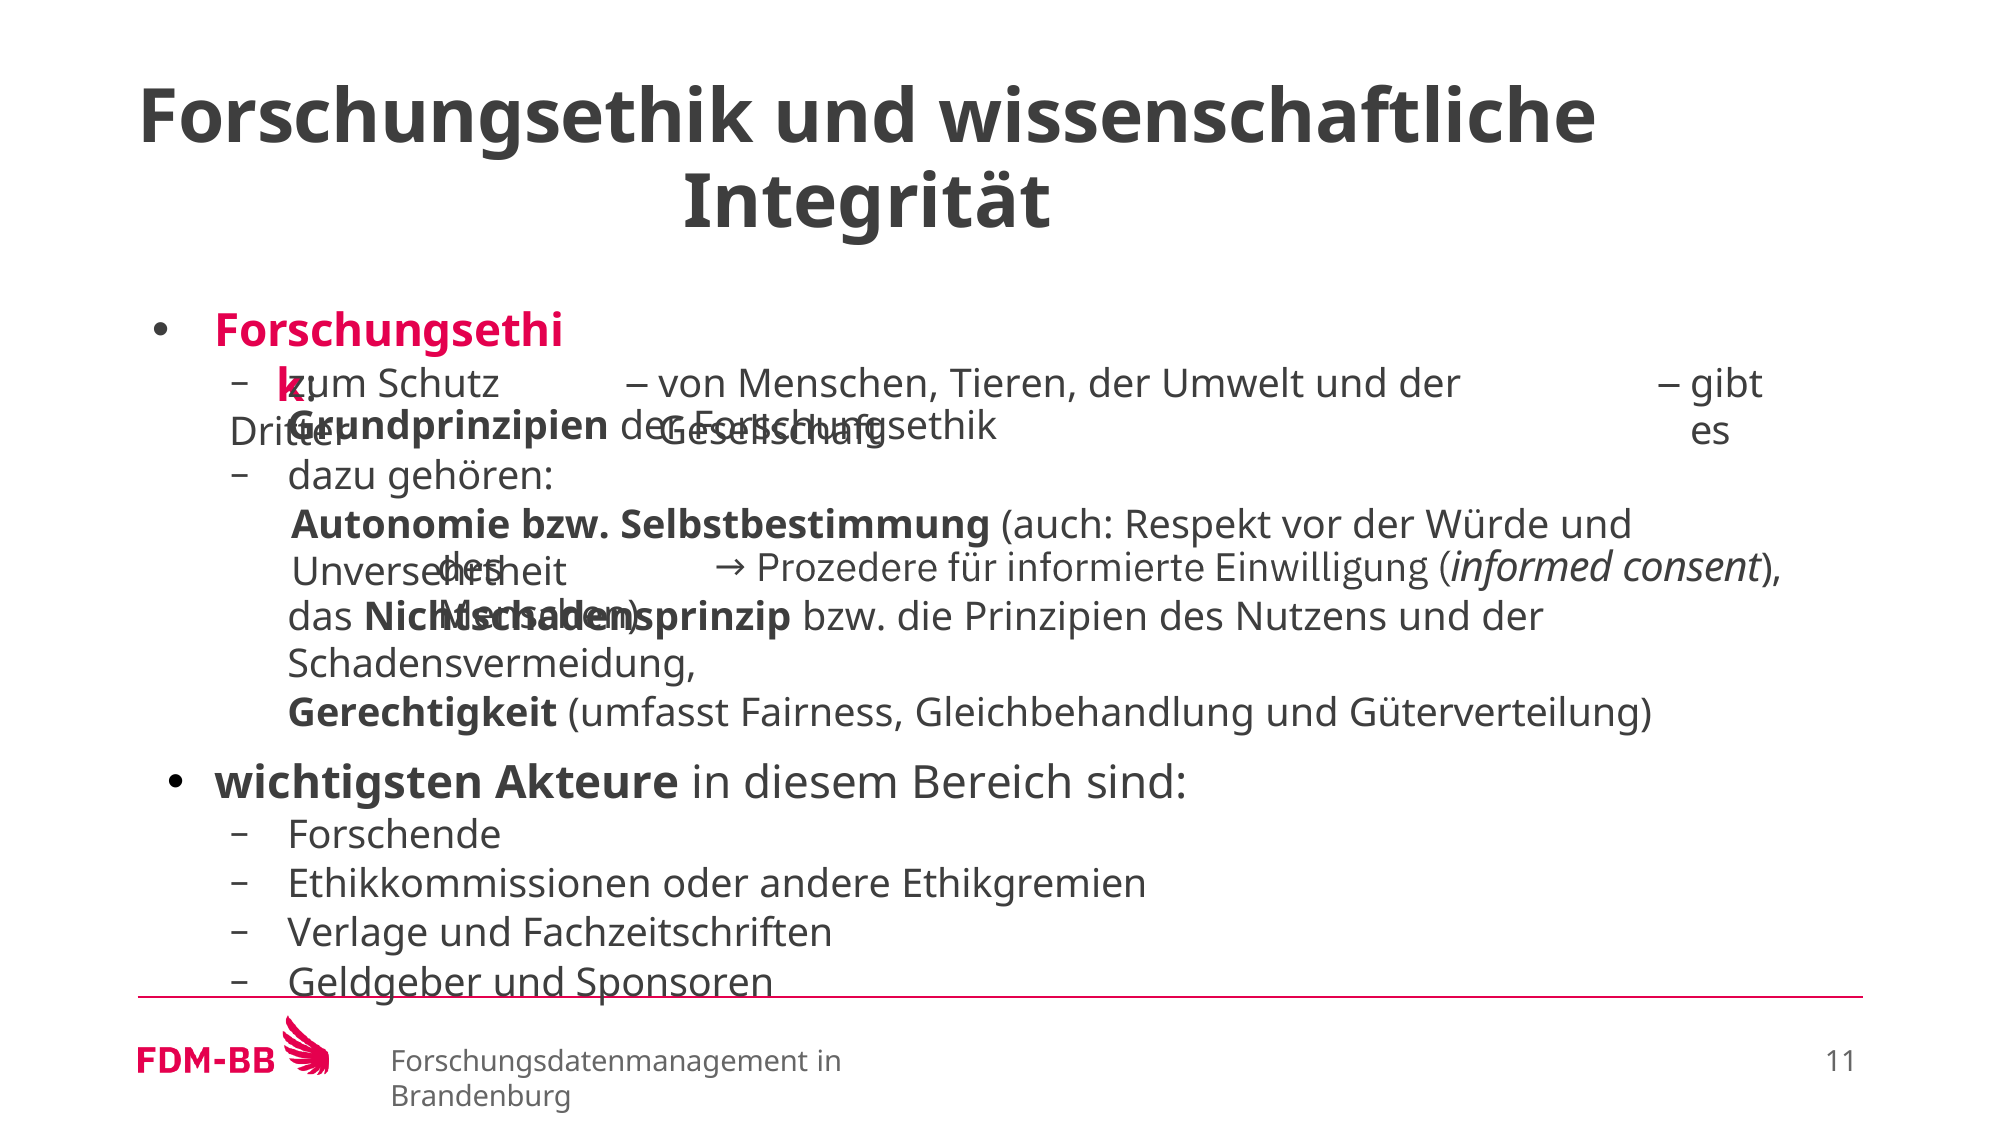

# Forschungsethik und wissenschaftliche
Integrität
Forschungsethik:
−	zum Schutz Dritter
von Menschen, Tieren, der Umwelt und der Gesellschaft
gibt es
Grundprinzipien der Forschungsethik
−	dazu gehören:
Autonomie bzw. Selbstbestimmung (auch: Respekt vor der Würde und Unversehrtheit
informed consent),
des Menschen)
das Nichtschadensprinzip bzw. die Prinzipien des Nutzens und der Schadensvermeidung,
Gerechtigkeit (umfasst Fairness, Gleichbehandlung und Güterverteilung)
wichtigsten Akteure in diesem Bereich sind:
−	Forschende
−	Ethikkommissionen oder andere Ethikgremien
−	Verlage und Fachzeitschriften
−	Geldgeber und Sponsoren
Forschungsdatenmanagement in Brandenburg
11